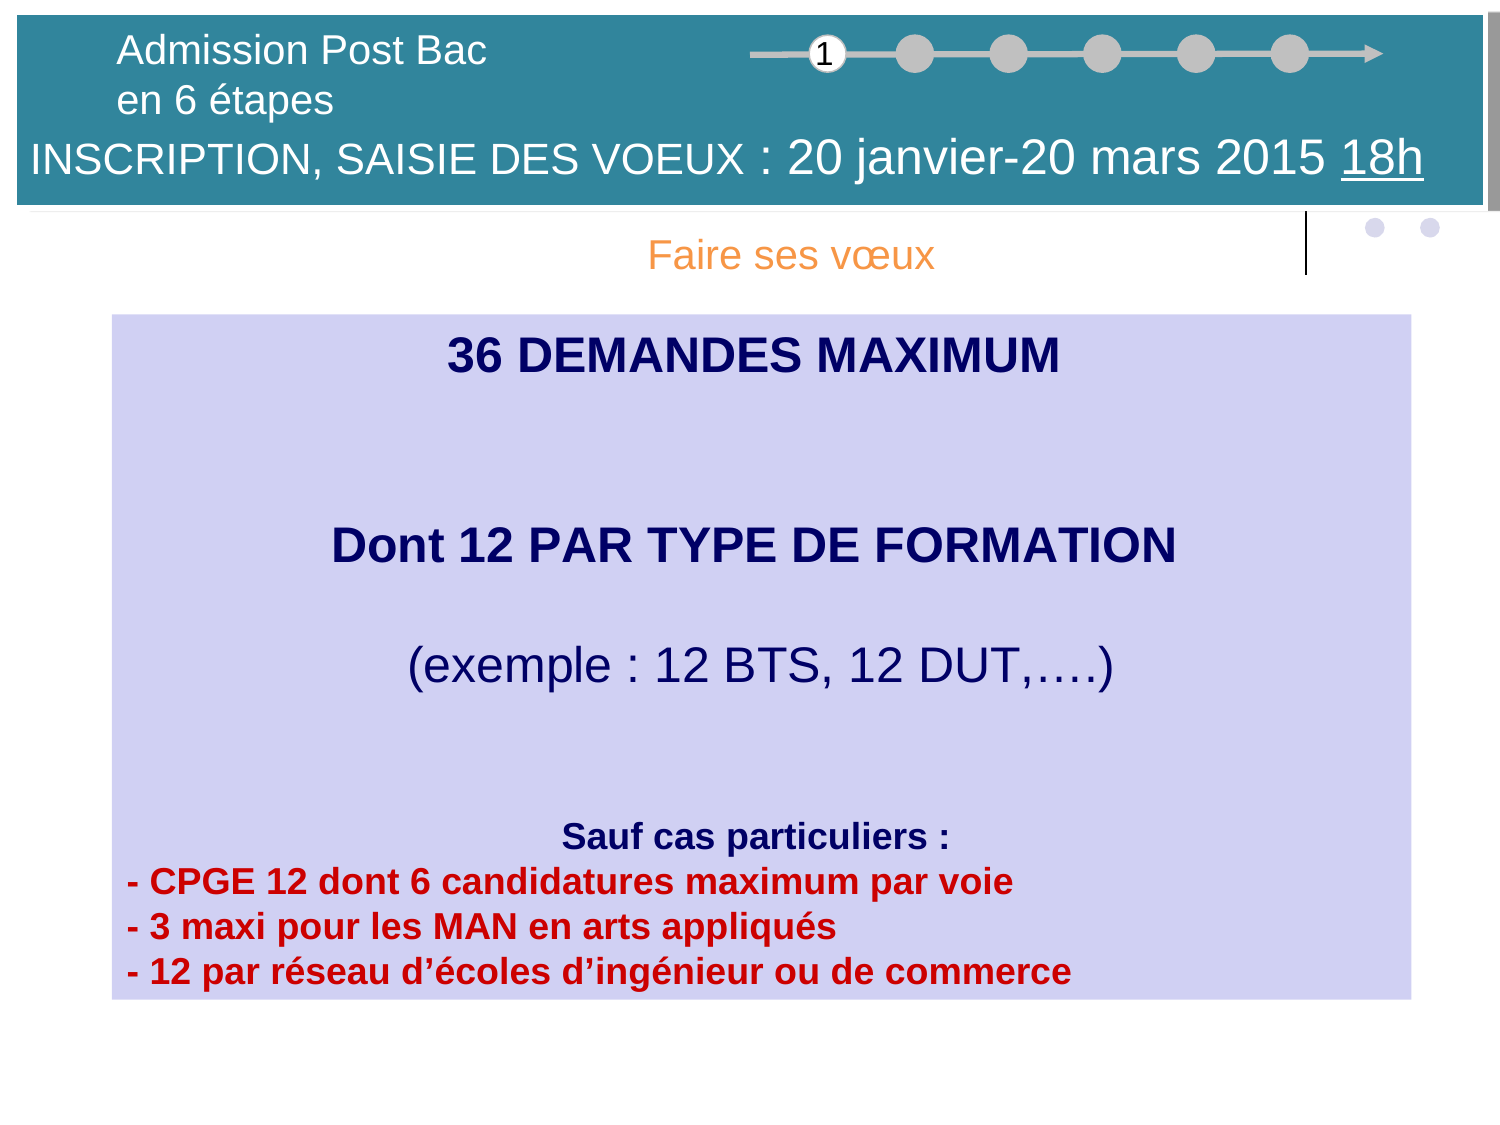

Admission Post Bac
en 6 étapes
1
1 inscription - saisie des vœux
INSCRIPTION, SAISIE DES VOEUX : 20 janvier-20 mars 2015 18h
Faire ses vœux
36 DEMANDES MAXIMUM
Dont 12 PAR TYPE DE FORMATION
(exemple : 12 BTS, 12 DUT,….)
Sauf cas particuliers :
- CPGE 12 dont 6 candidatures maximum par voie
- 3 maxi pour les MAN en arts appliqués
- 12 par réseau d’écoles d’ingénieur ou de commerce